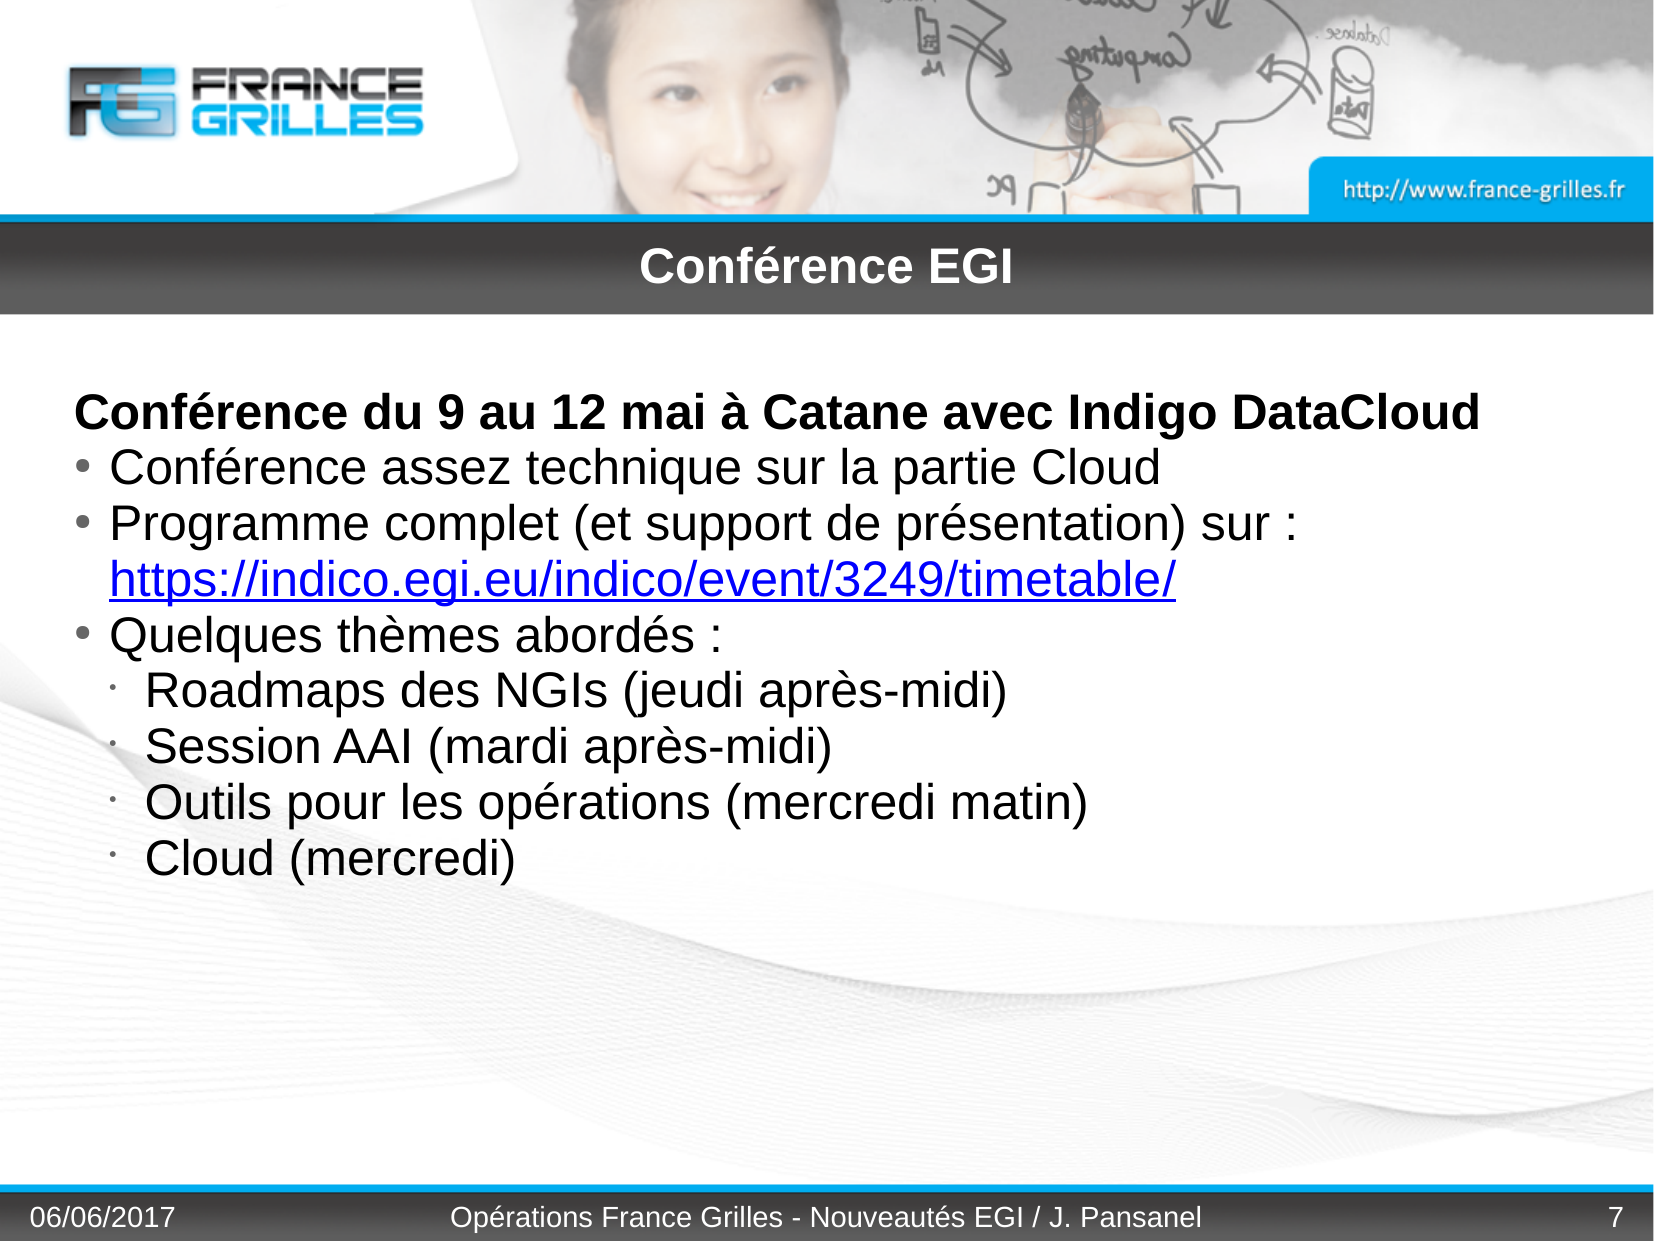

Conférence EGI
Conférence du 9 au 12 mai à Catane avec Indigo DataCloud
Conférence assez technique sur la partie Cloud
Programme complet (et support de présentation) sur :
https://indico.egi.eu/indico/event/3249/timetable/
Quelques thèmes abordés :
Roadmaps des NGIs (jeudi après-midi)
Session AAI (mardi après-midi)
Outils pour les opérations (mercredi matin)
Cloud (mercredi)
06/06/2017
7
Opérations France Grilles - Nouveautés EGI / J. Pansanel